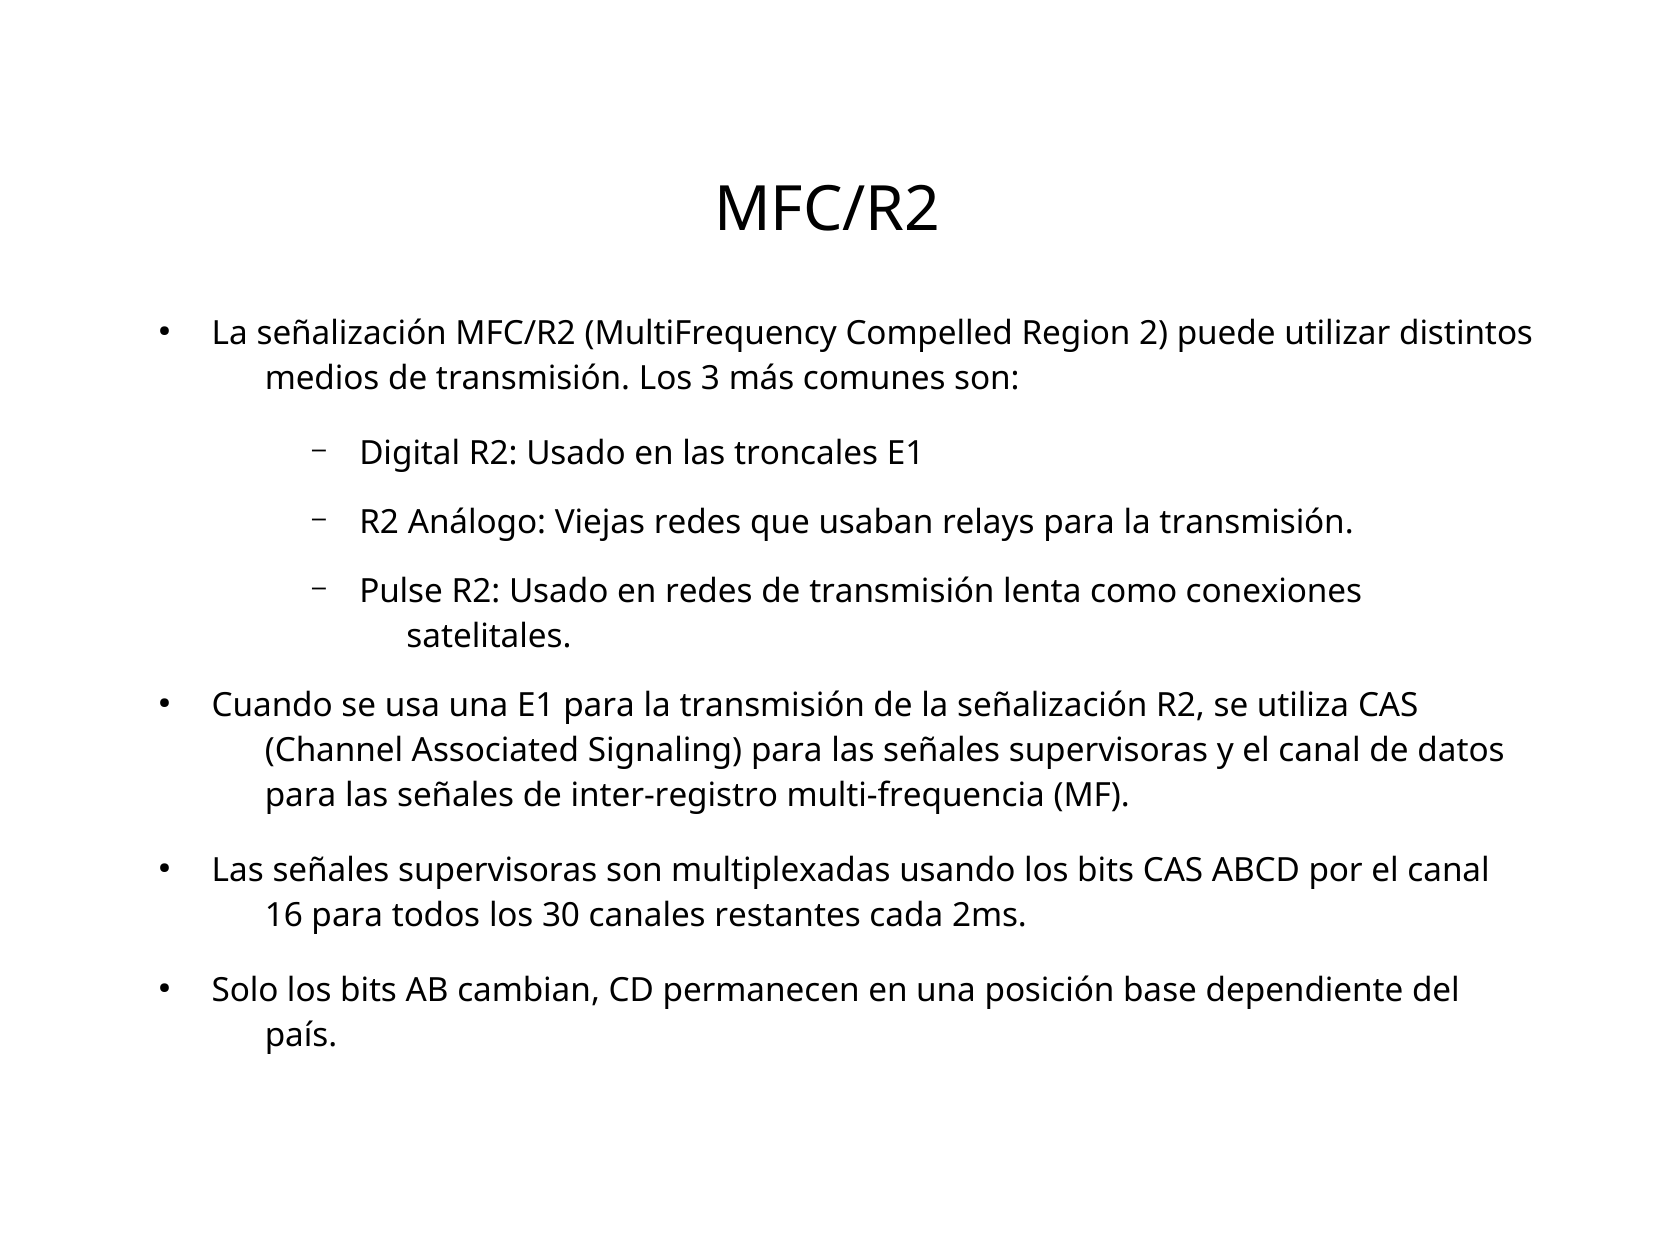

# MFC/R2
La señalización MFC/R2 (MultiFrequency Compelled Region 2) puede utilizar distintos medios de transmisión. Los 3 más comunes son:
Digital R2: Usado en las troncales E1
R2 Análogo: Viejas redes que usaban relays para la transmisión.
Pulse R2: Usado en redes de transmisión lenta como conexiones satelitales.
Cuando se usa una E1 para la transmisión de la señalización R2, se utiliza CAS (Channel Associated Signaling) para las señales supervisoras y el canal de datos para las señales de inter-registro multi-frequencia (MF).
Las señales supervisoras son multiplexadas usando los bits CAS ABCD por el canal 16 para todos los 30 canales restantes cada 2ms.
Solo los bits AB cambian, CD permanecen en una posición base dependiente del país.